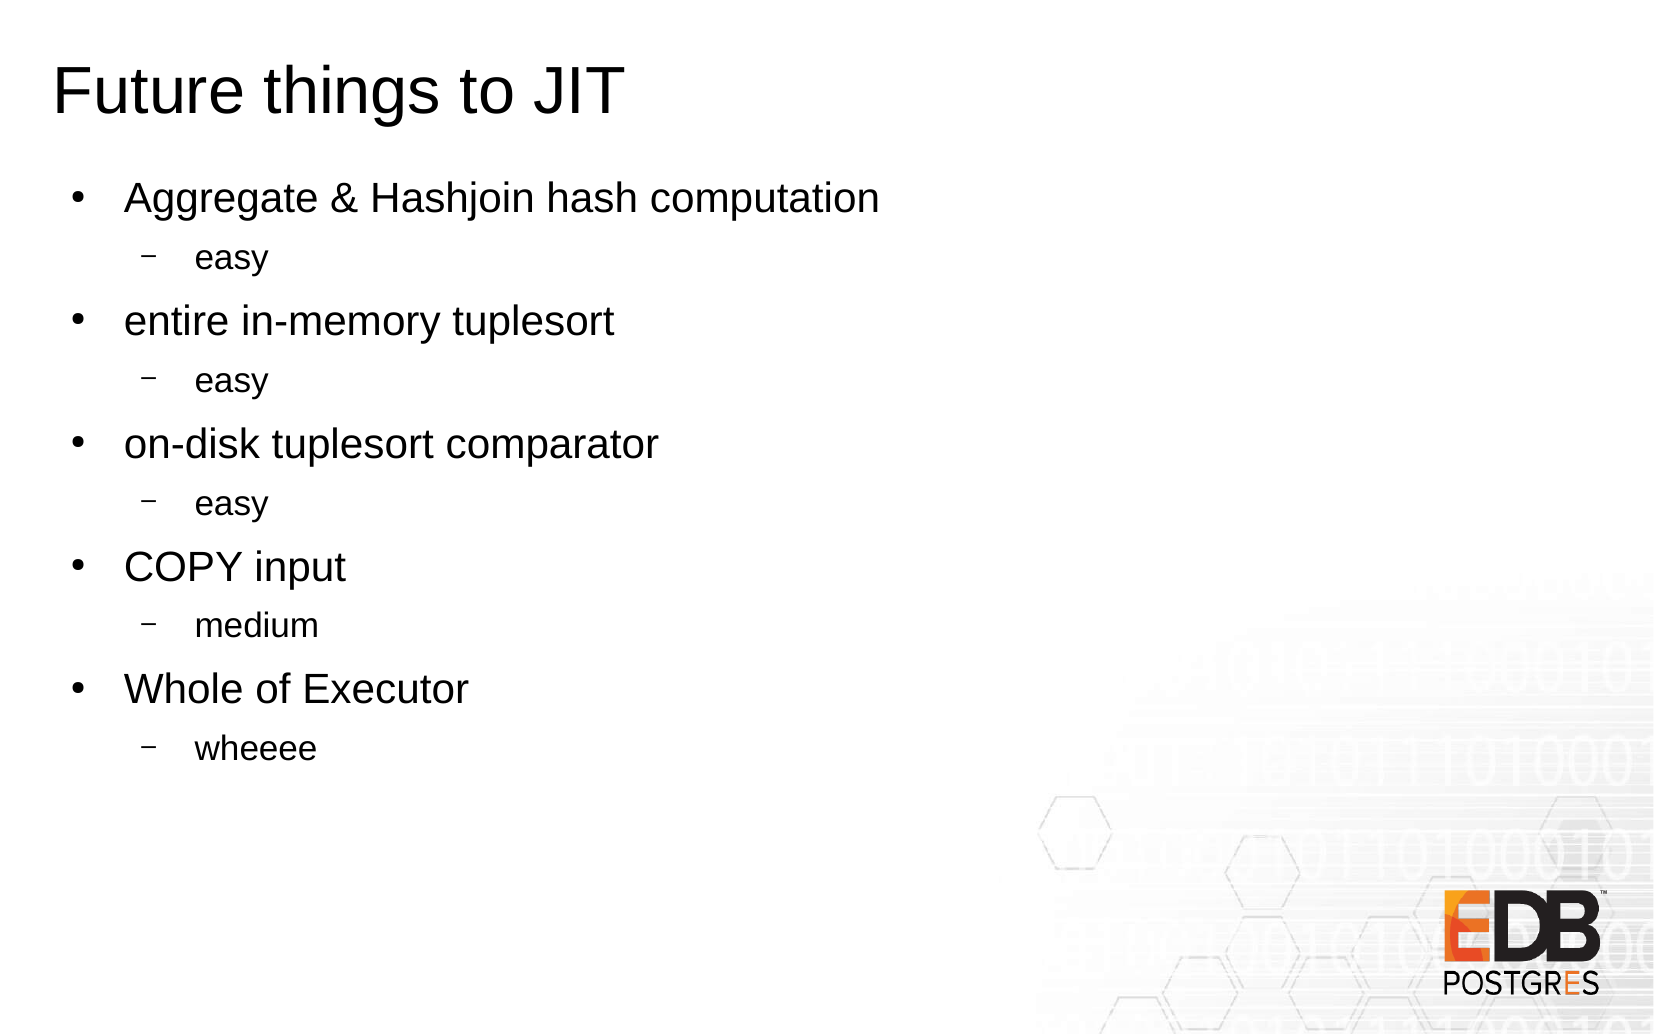

# Future things to JIT
Aggregate & Hashjoin hash computation
easy
entire in-memory tuplesort
easy
on-disk tuplesort comparator
easy
COPY input
medium
Whole of Executor
wheeee